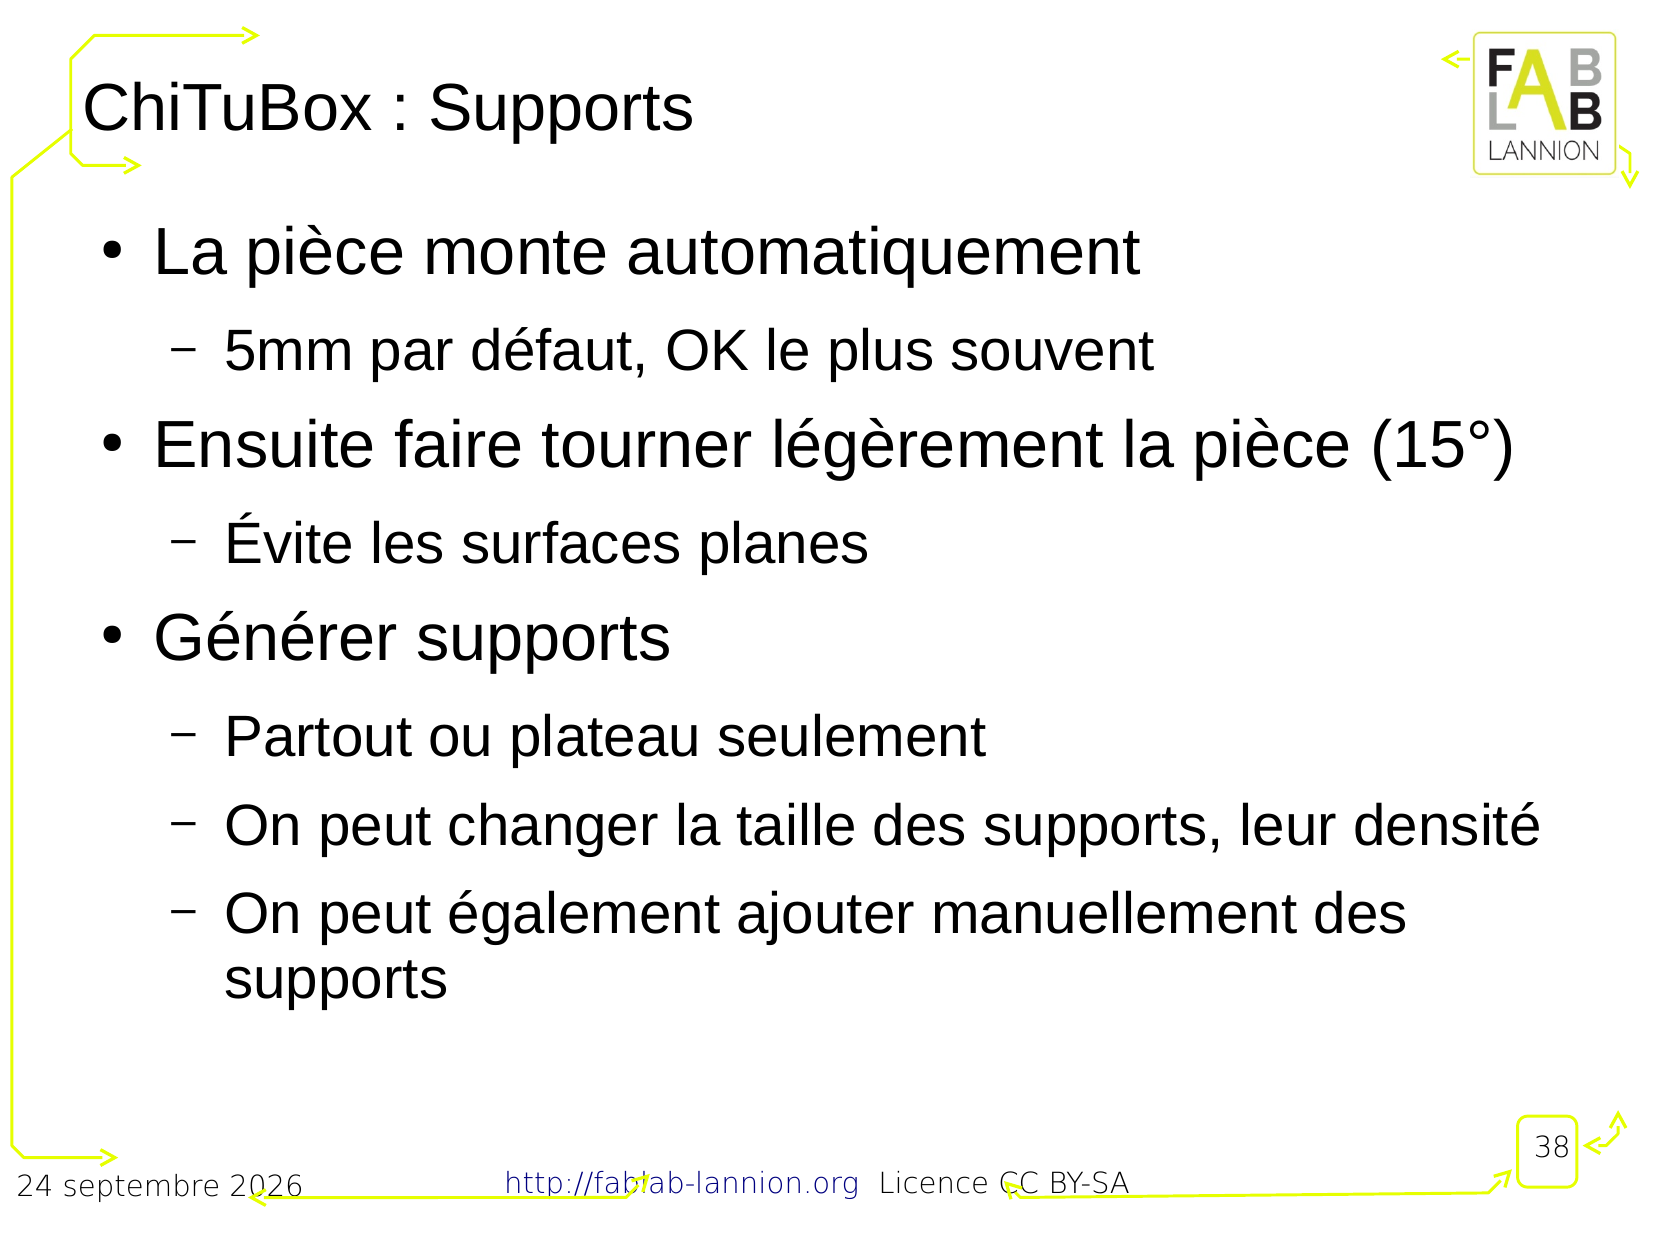

# ChiTuBox : Supports
La pièce monte automatiquement
5mm par défaut, OK le plus souvent
Ensuite faire tourner légèrement la pièce (15°)
Évite les surfaces planes
Générer supports
Partout ou plateau seulement
On peut changer la taille des supports, leur densité
On peut également ajouter manuellement des supports
38